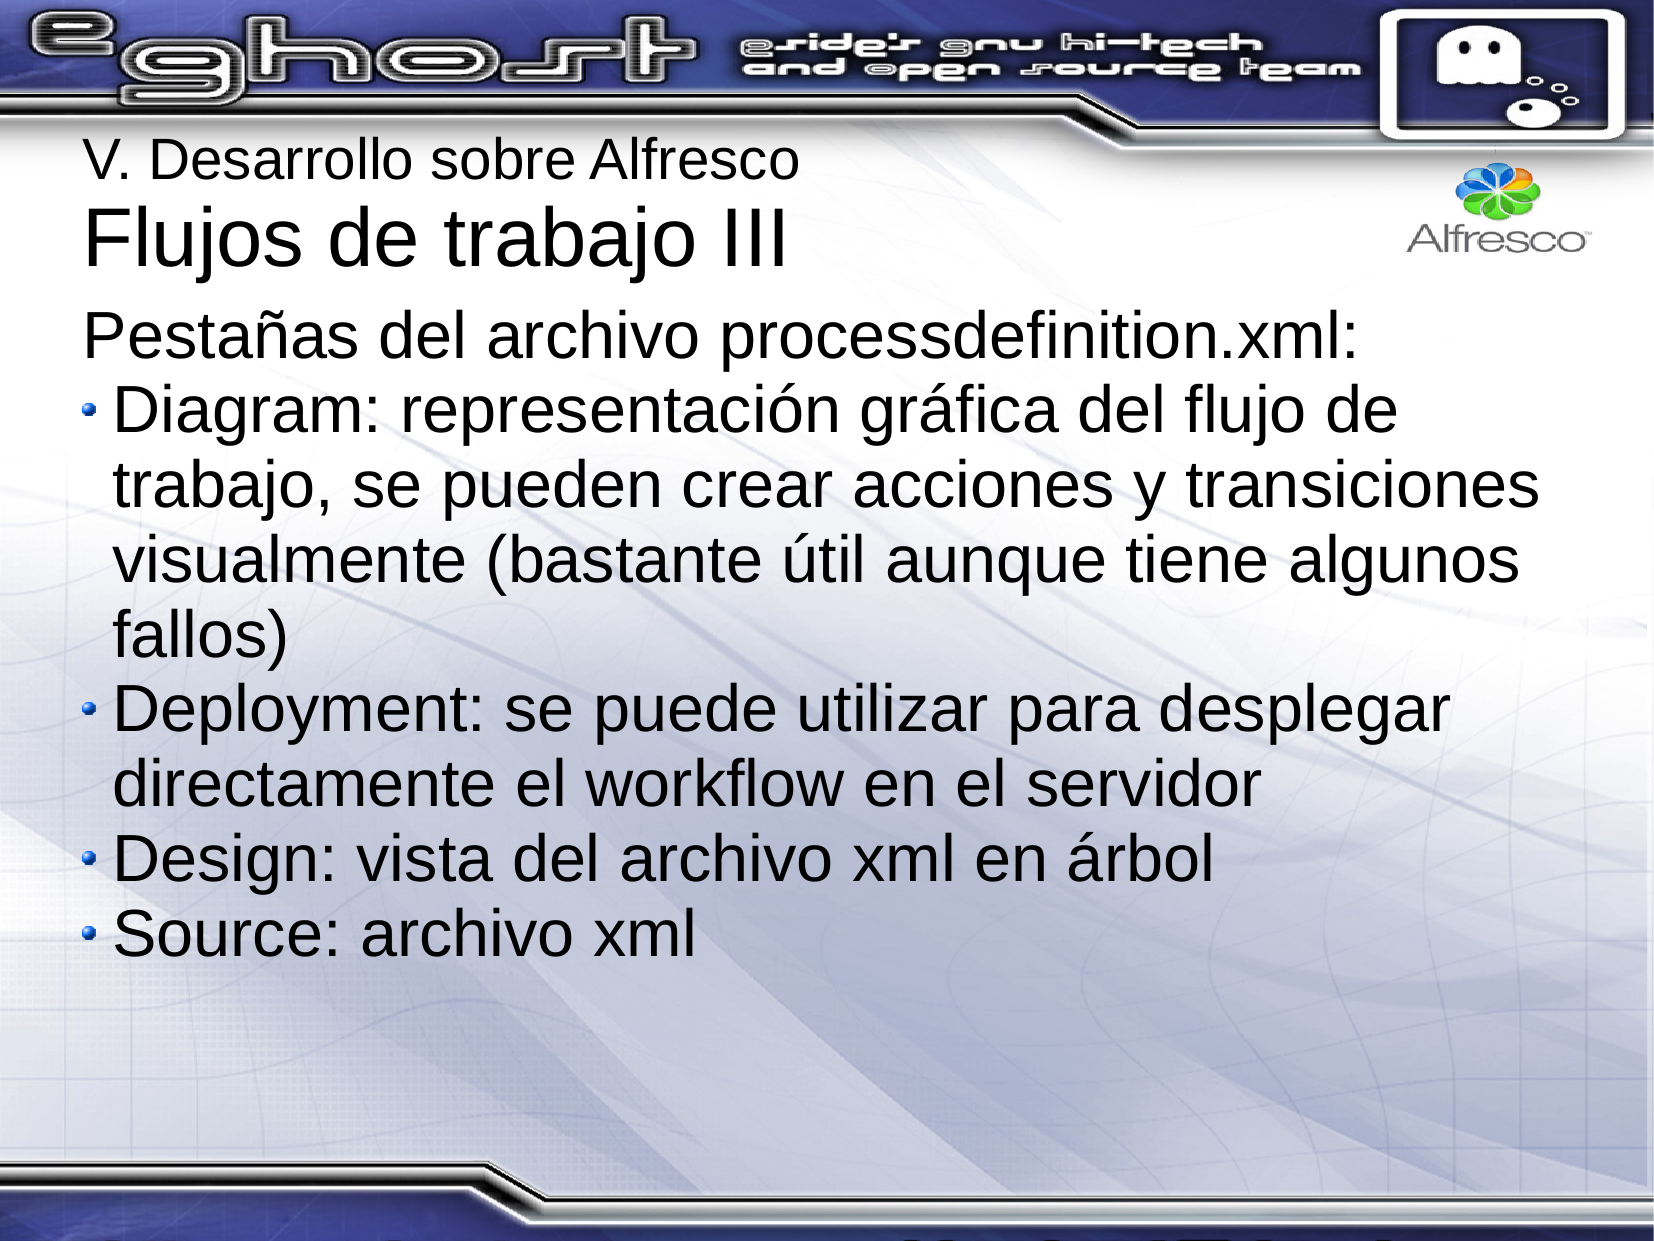

# V. Desarrollo sobre Alfresco Flujos de trabajo III
Pestañas del archivo processdefinition.xml:
Diagram: representación gráfica del flujo de trabajo, se pueden crear acciones y transiciones visualmente (bastante útil aunque tiene algunos fallos)
Deployment: se puede utilizar para desplegar directamente el workflow en el servidor
Design: vista del archivo xml en árbol
Source: archivo xml